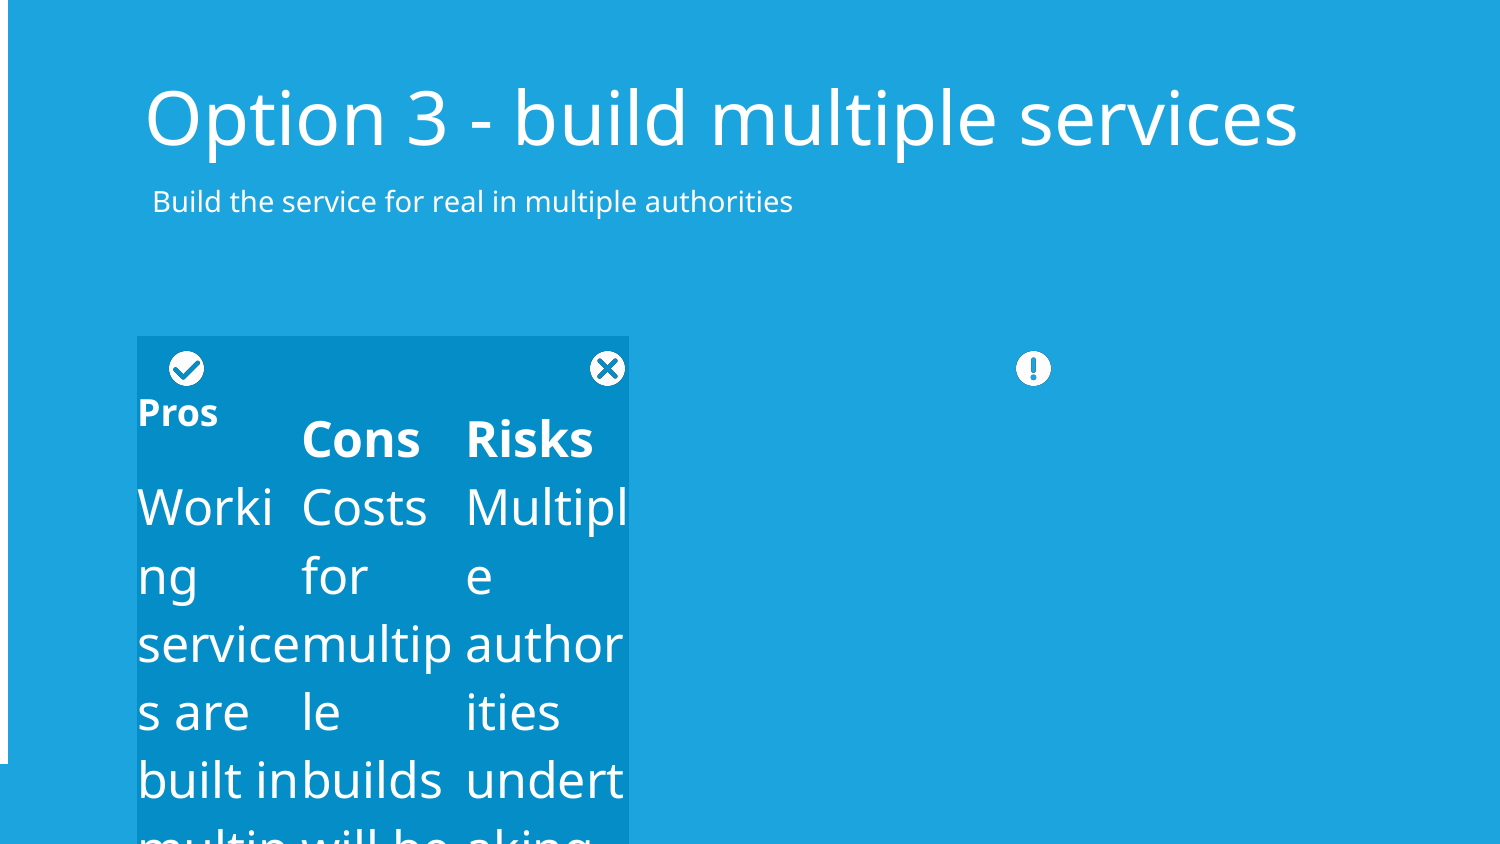

Option 3 - build multiple services
Build the service for real in multiple authorities
| Pros | Cons | Risks |
| --- | --- | --- |
| Working services are built in multiple authorities during beta | Costs for multiple builds will be high Services may diverge and the objective of a common pattern wouldn’t be realised | Multiple authorities undertaking simultaneous builds could increase costs significantly without delivering a common pattern |